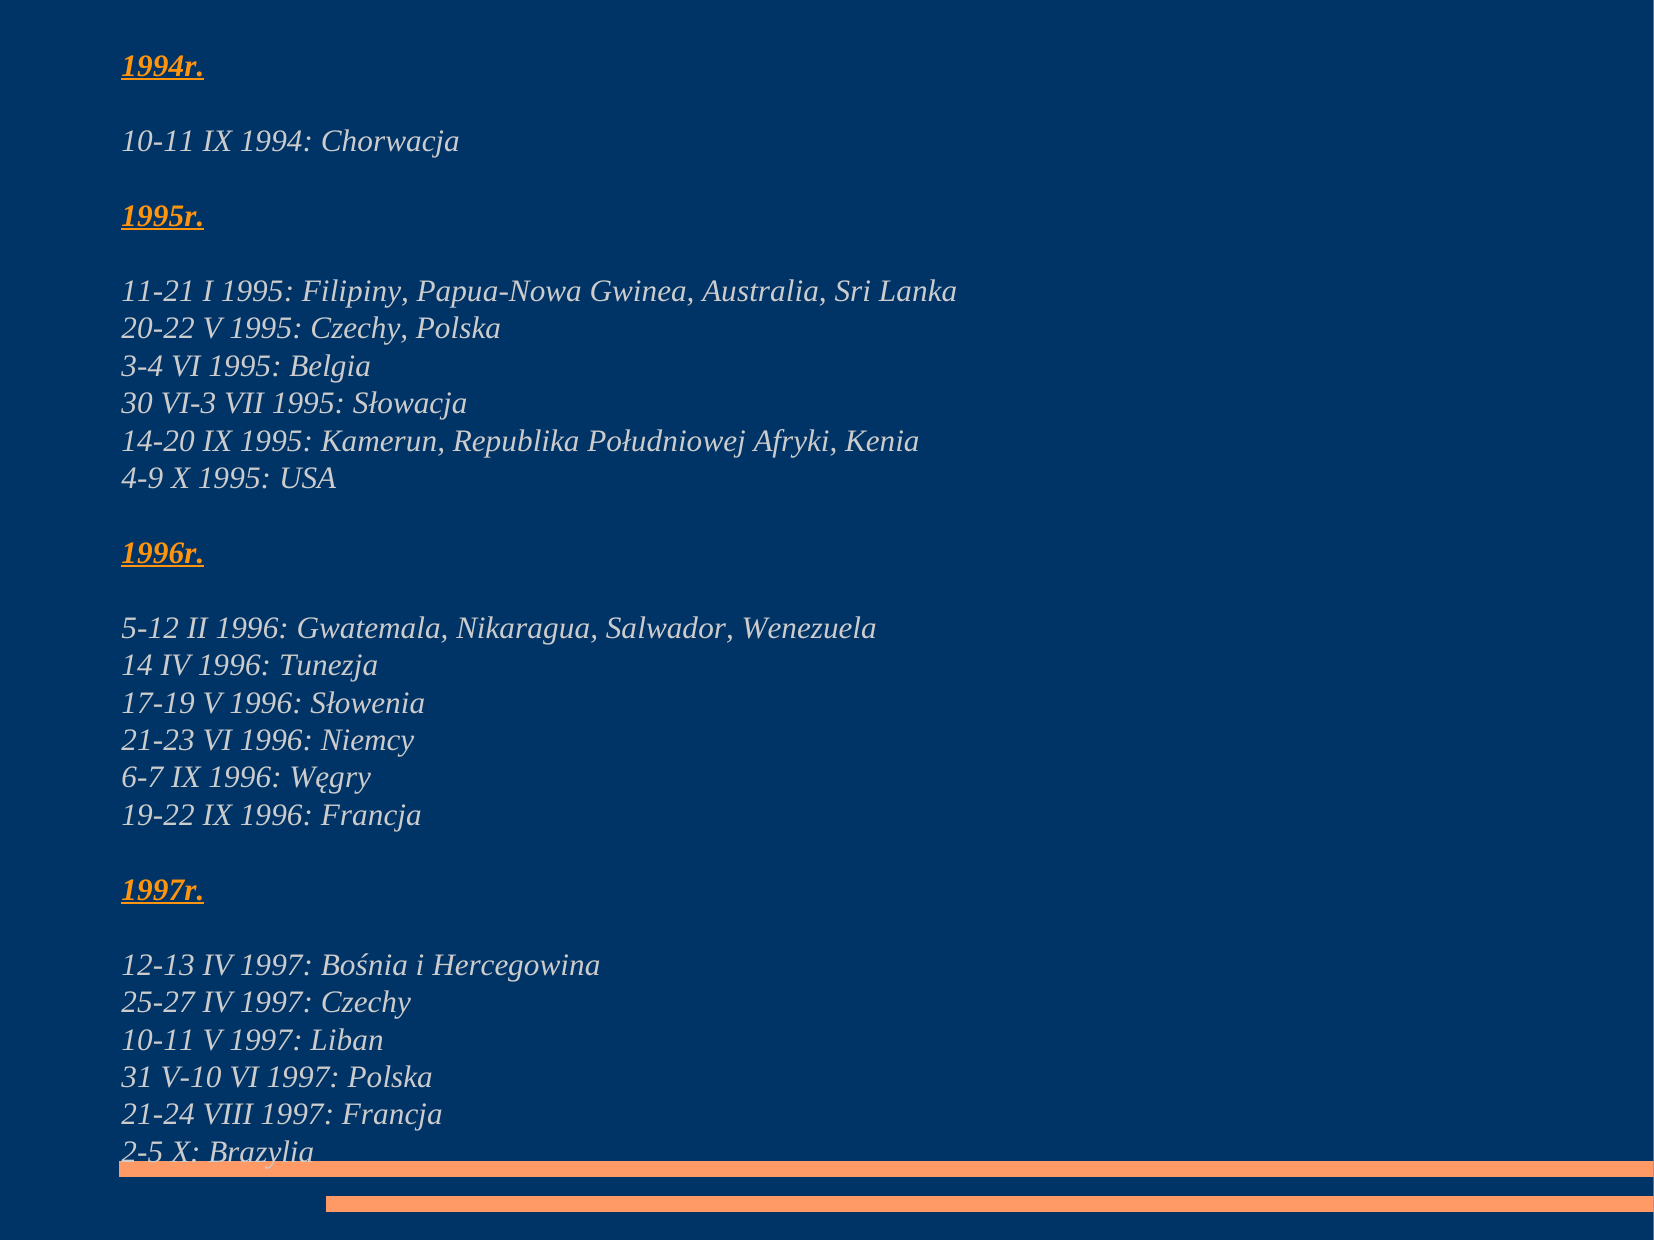

# 1994r.
10-11 IX 1994: Chorwacja
1995r.
11-21 I 1995: Filipiny, Papua-Nowa Gwinea, Australia, Sri Lanka
20-22 V 1995: Czechy, Polska
3-4 VI 1995: Belgia
30 VI-3 VII 1995: Słowacja
14-20 IX 1995: Kamerun, Republika Południowej Afryki, Kenia
4-9 X 1995: USA
1996r.
5-12 II 1996: Gwatemala, Nikaragua, Salwador, Wenezuela
14 IV 1996: Tunezja
17-19 V 1996: Słowenia
21-23 VI 1996: Niemcy
6-7 IX 1996: Węgry
19-22 IX 1996: Francja
1997r.
12-13 IV 1997: Bośnia i Hercegowina
25-27 IV 1997: Czechy
10-11 V 1997: Liban
31 V-10 VI 1997: Polska
21-24 VIII 1997: Francja
2-5 X: Brazylia